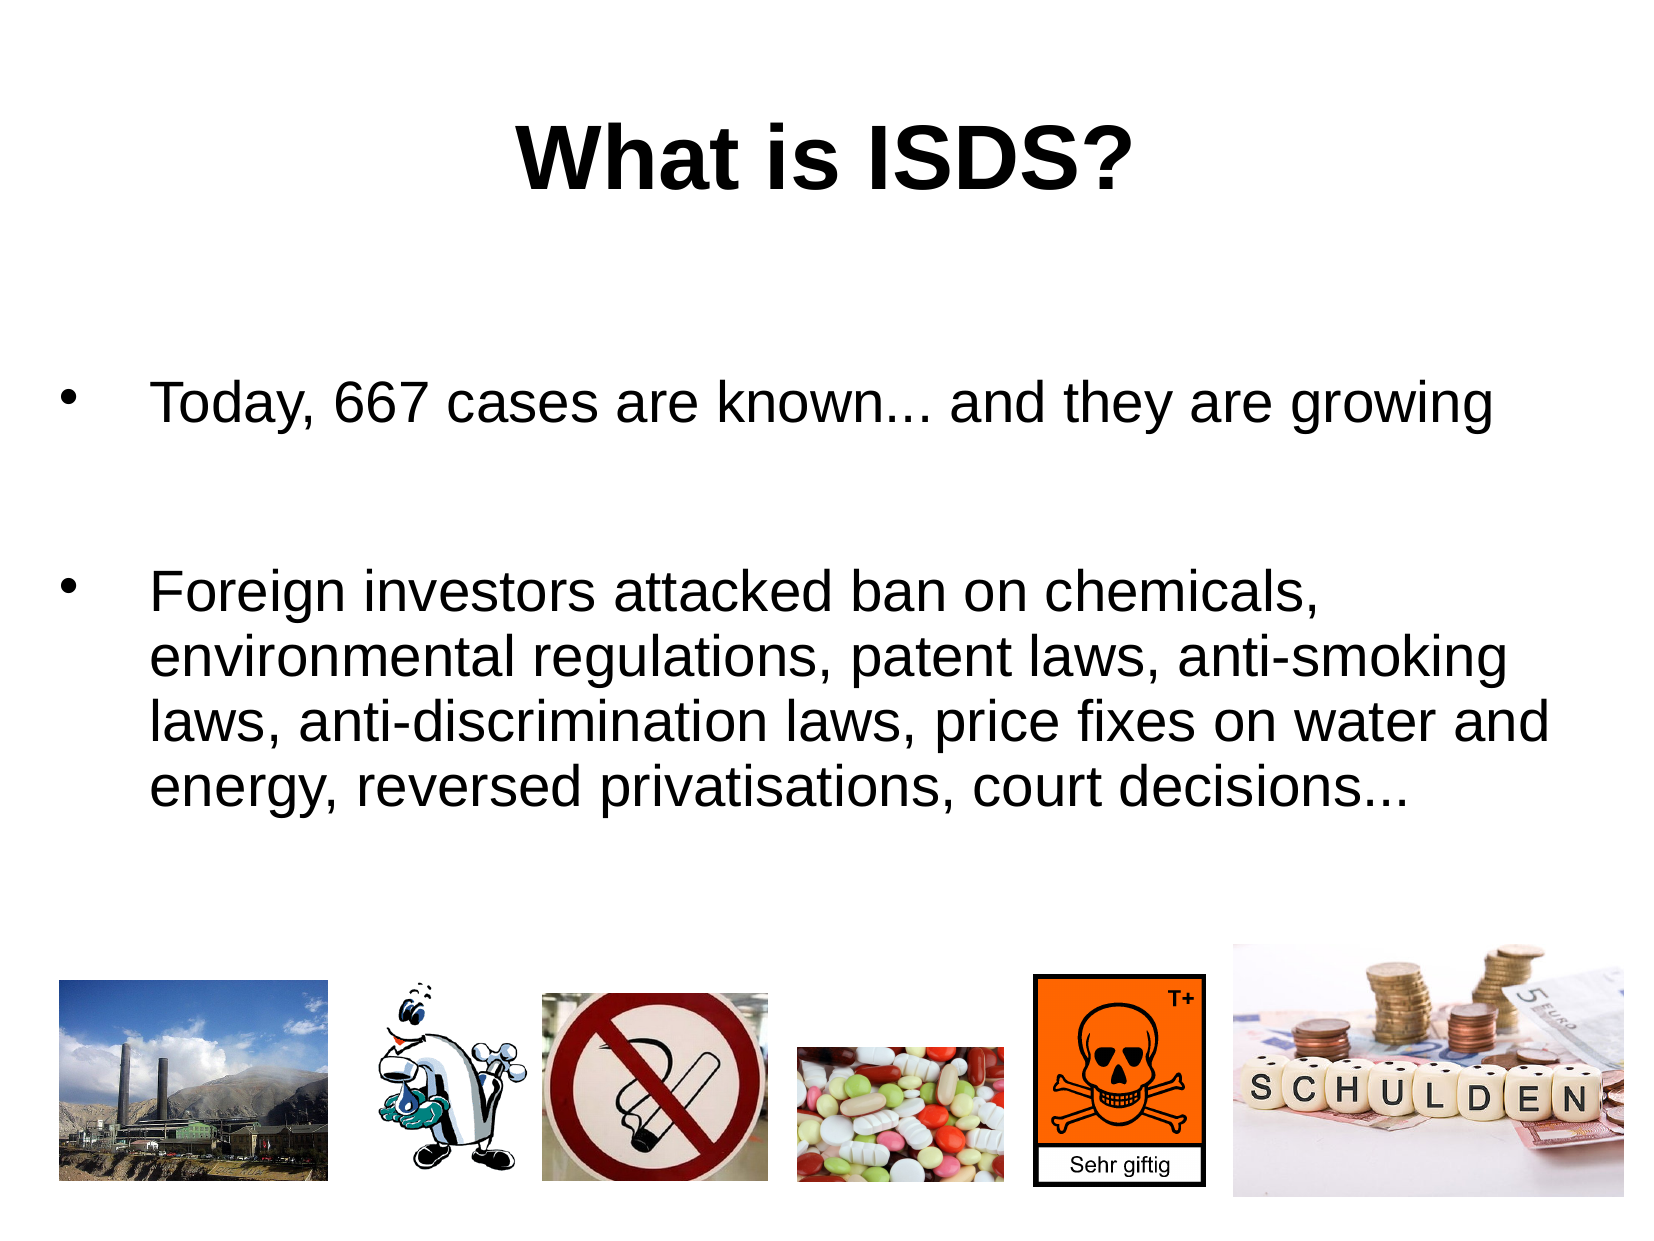

What is ISDS?
# Today, 667 cases are known... and they are growing
Foreign investors attacked ban on chemicals, environmental regulations, patent laws, anti-smoking laws, anti-discrimination laws, price fixes on water and energy, reversed privatisations, court decisions...